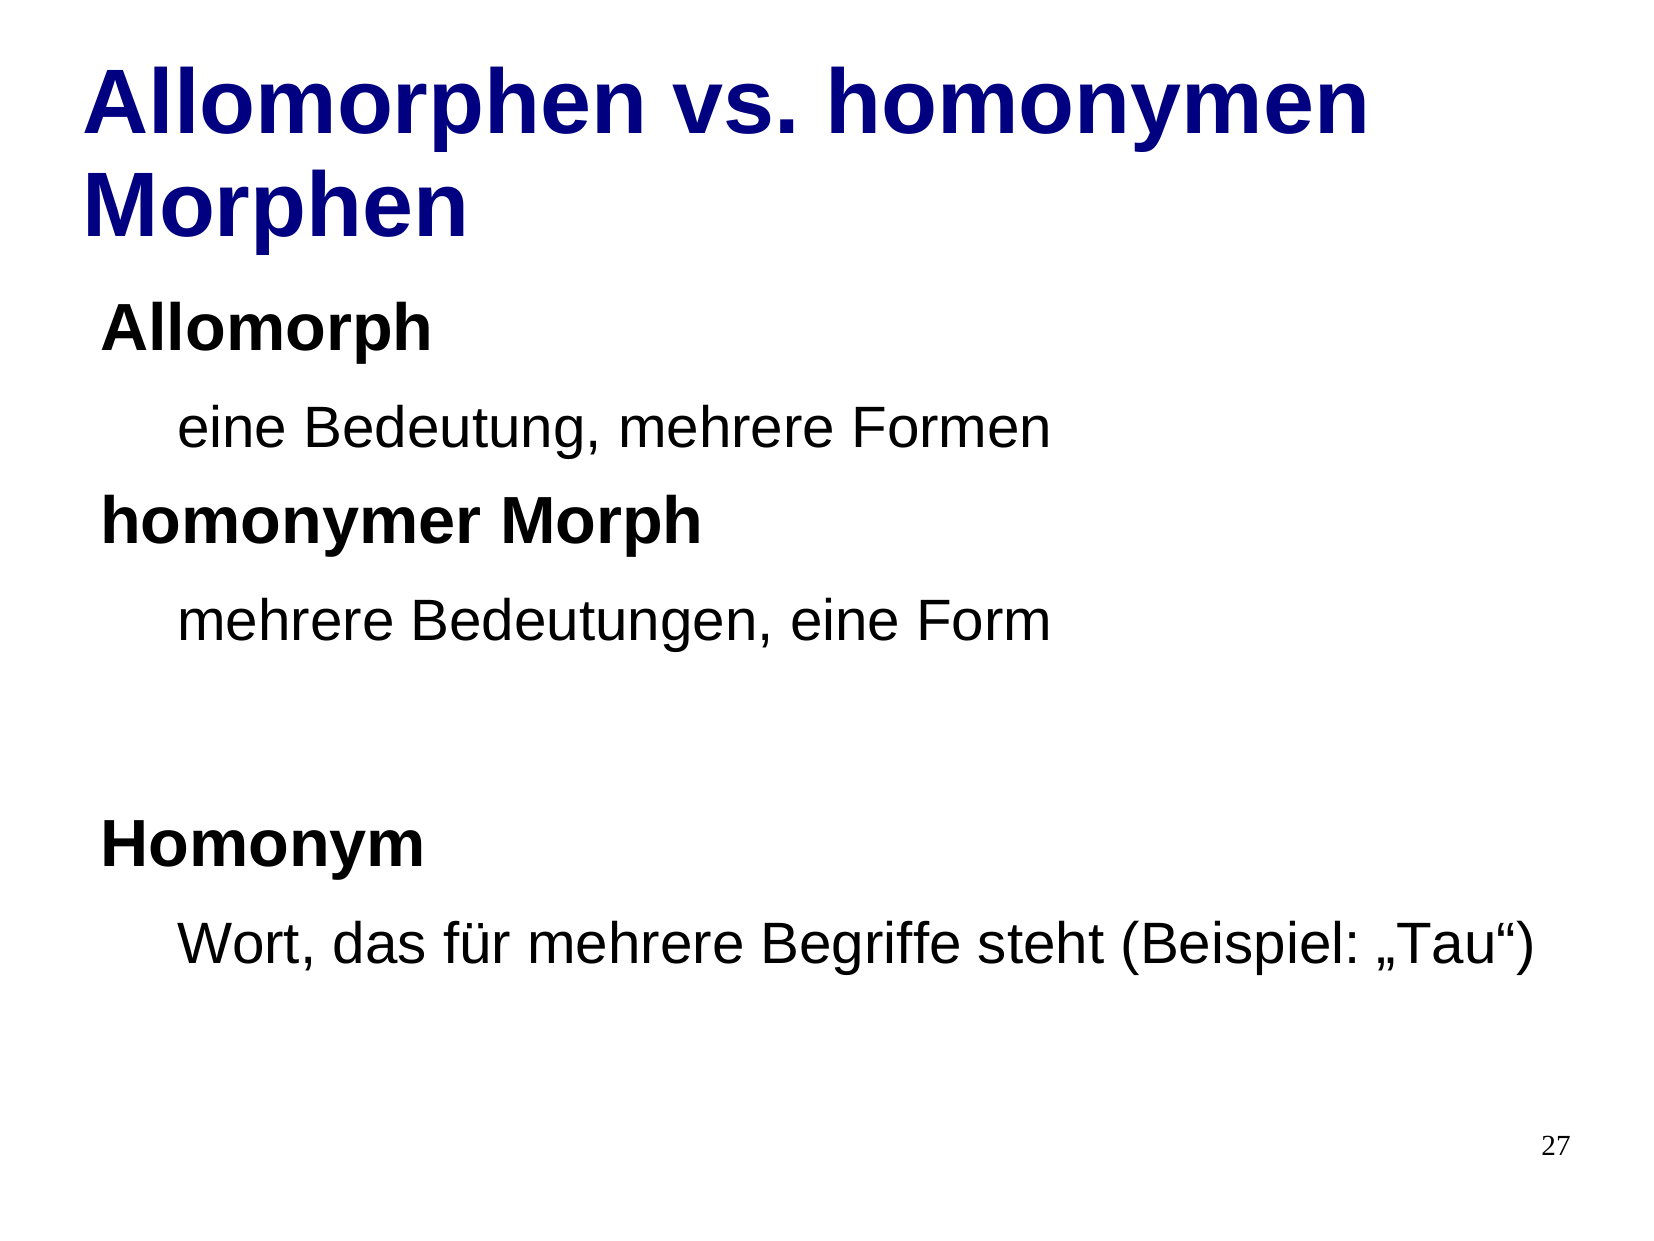

# Allomorphen vs. homonymen Morphen
Allomorph
eine Bedeutung, mehrere Formen
homonymer Morph
mehrere Bedeutungen, eine Form
Homonym
Wort, das für mehrere Begriffe steht (Beispiel: „Tau“)
27